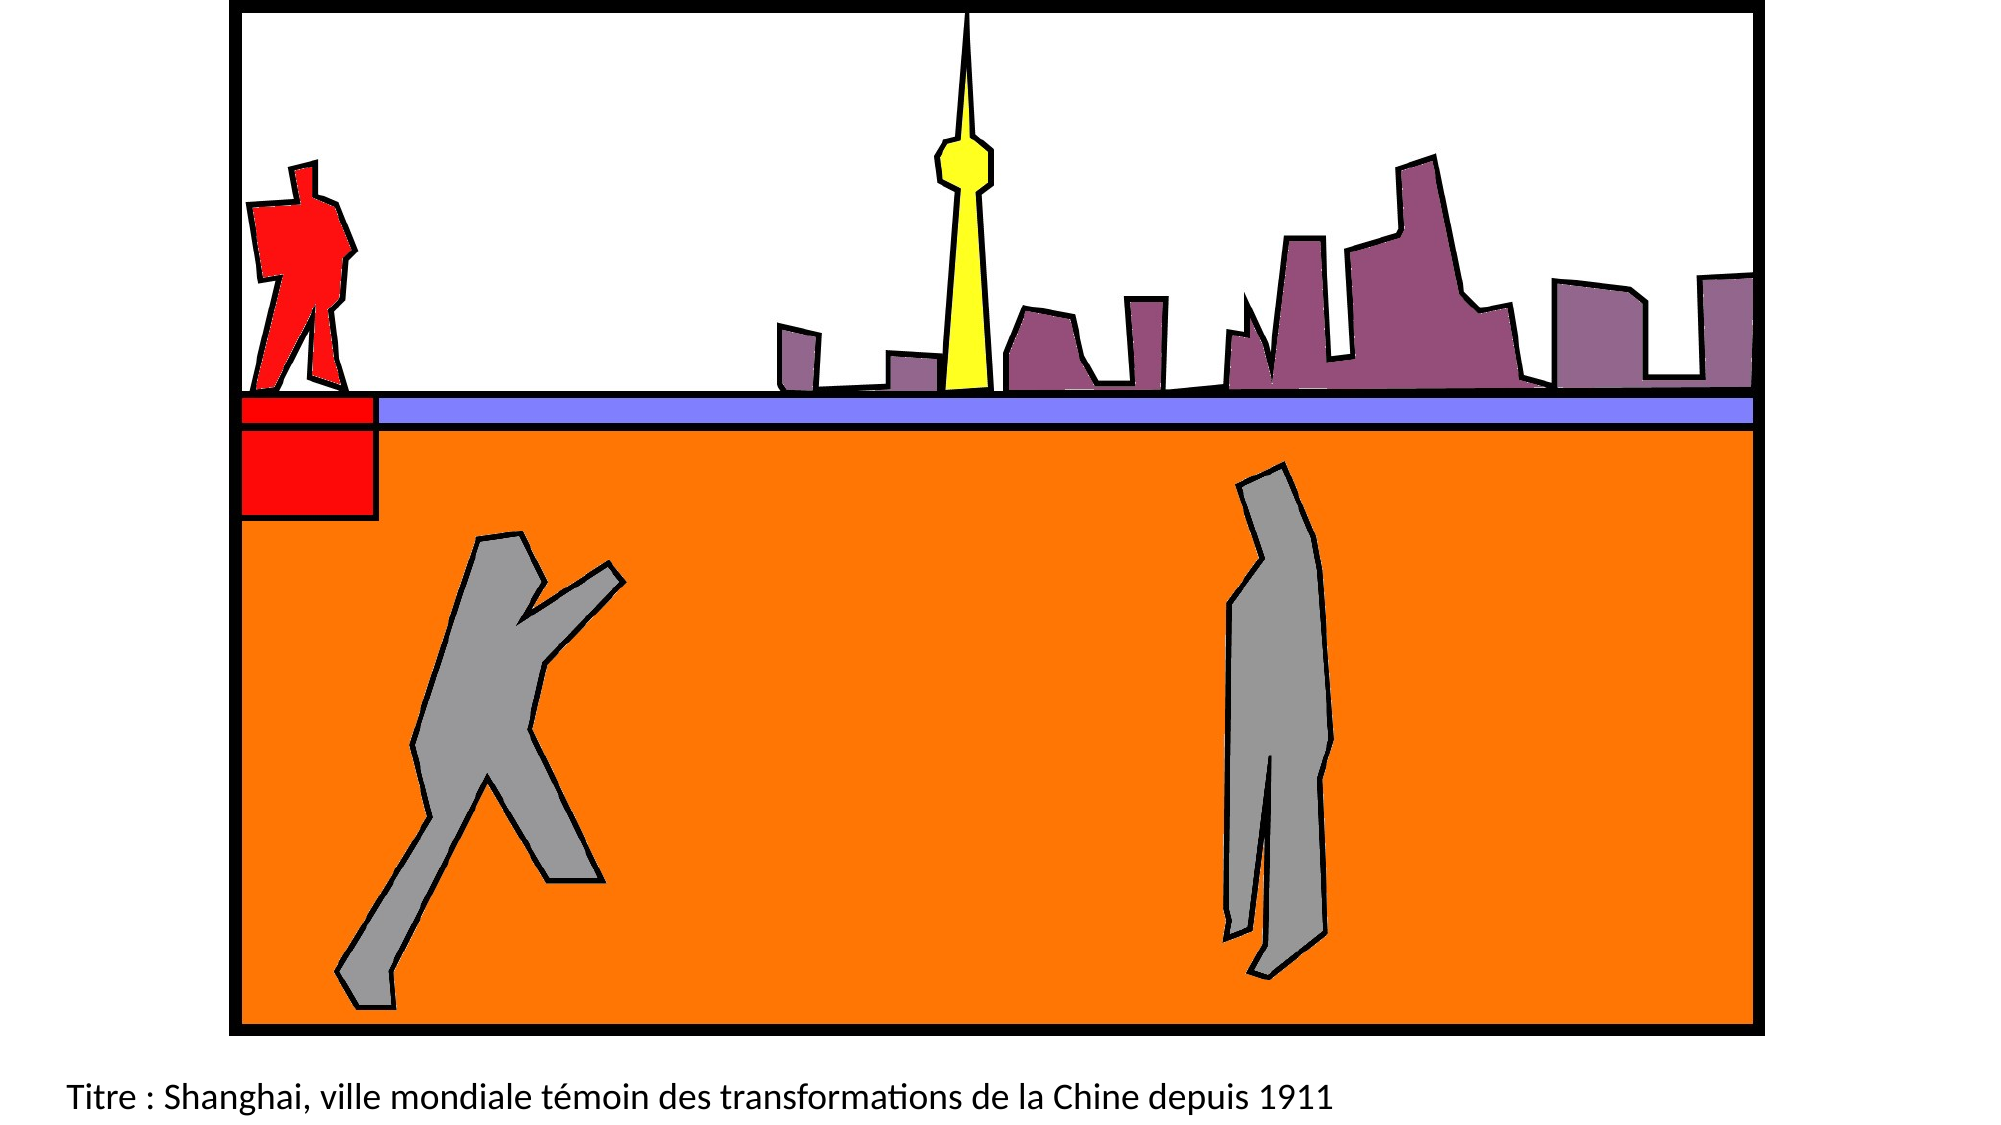

Titre : Shanghai, ville mondiale témoin des transformations de la Chine depuis 1911